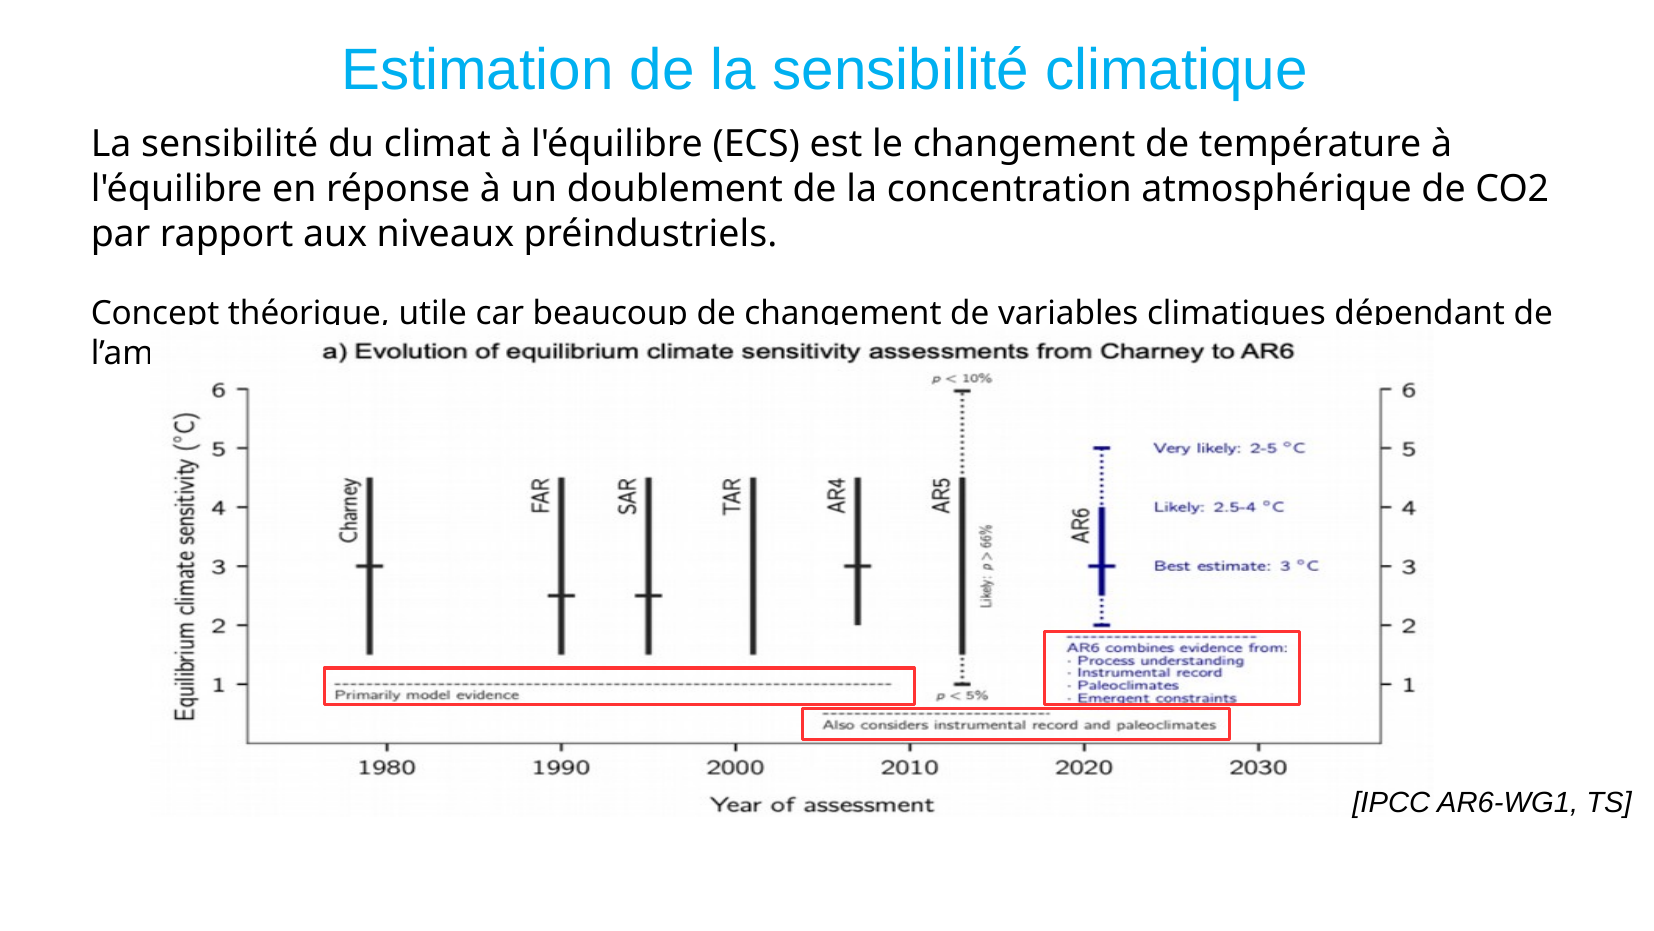

Estimation de la sensibilité climatique
La sensibilité du climat à l'équilibre (ECS) est le changement de température à l'équilibre en réponse à un doublement de la concentration atmosphérique de CO2 par rapport aux niveaux préindustriels.
Concept théorique, utile car beaucoup de changement de variables climatiques dépendant de l’amplitude du réchauffement.
[IPCC AR6-WG1, TS]